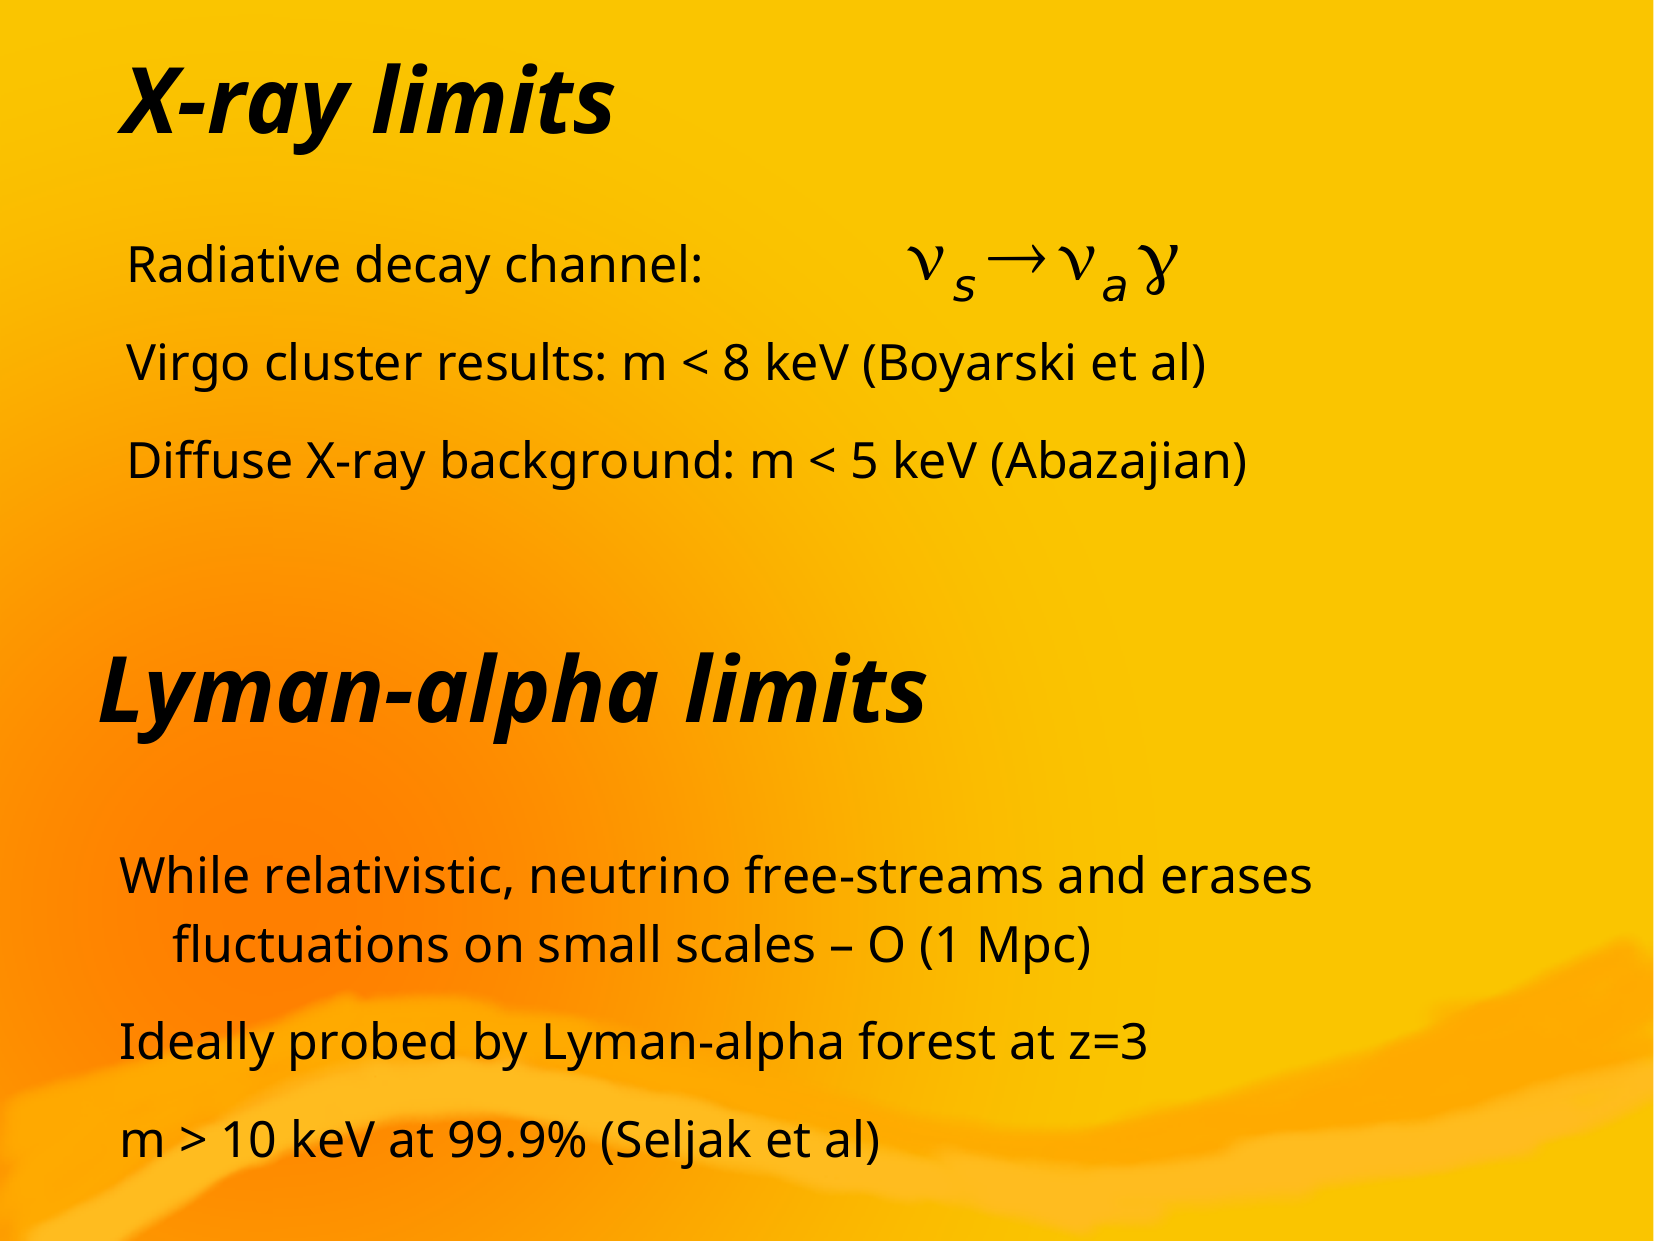

X-ray limits
Radiative decay channel:
Virgo cluster results: m < 8 keV (Boyarski et al)
Diffuse X-ray background: m < 5 keV (Abazajian)
# Lyman-alpha limits
While relativistic, neutrino free-streams and erases fluctuations on small scales – O (1 Mpc)
Ideally probed by Lyman-alpha forest at z=3
m > 10 keV at 99.9% (Seljak et al)